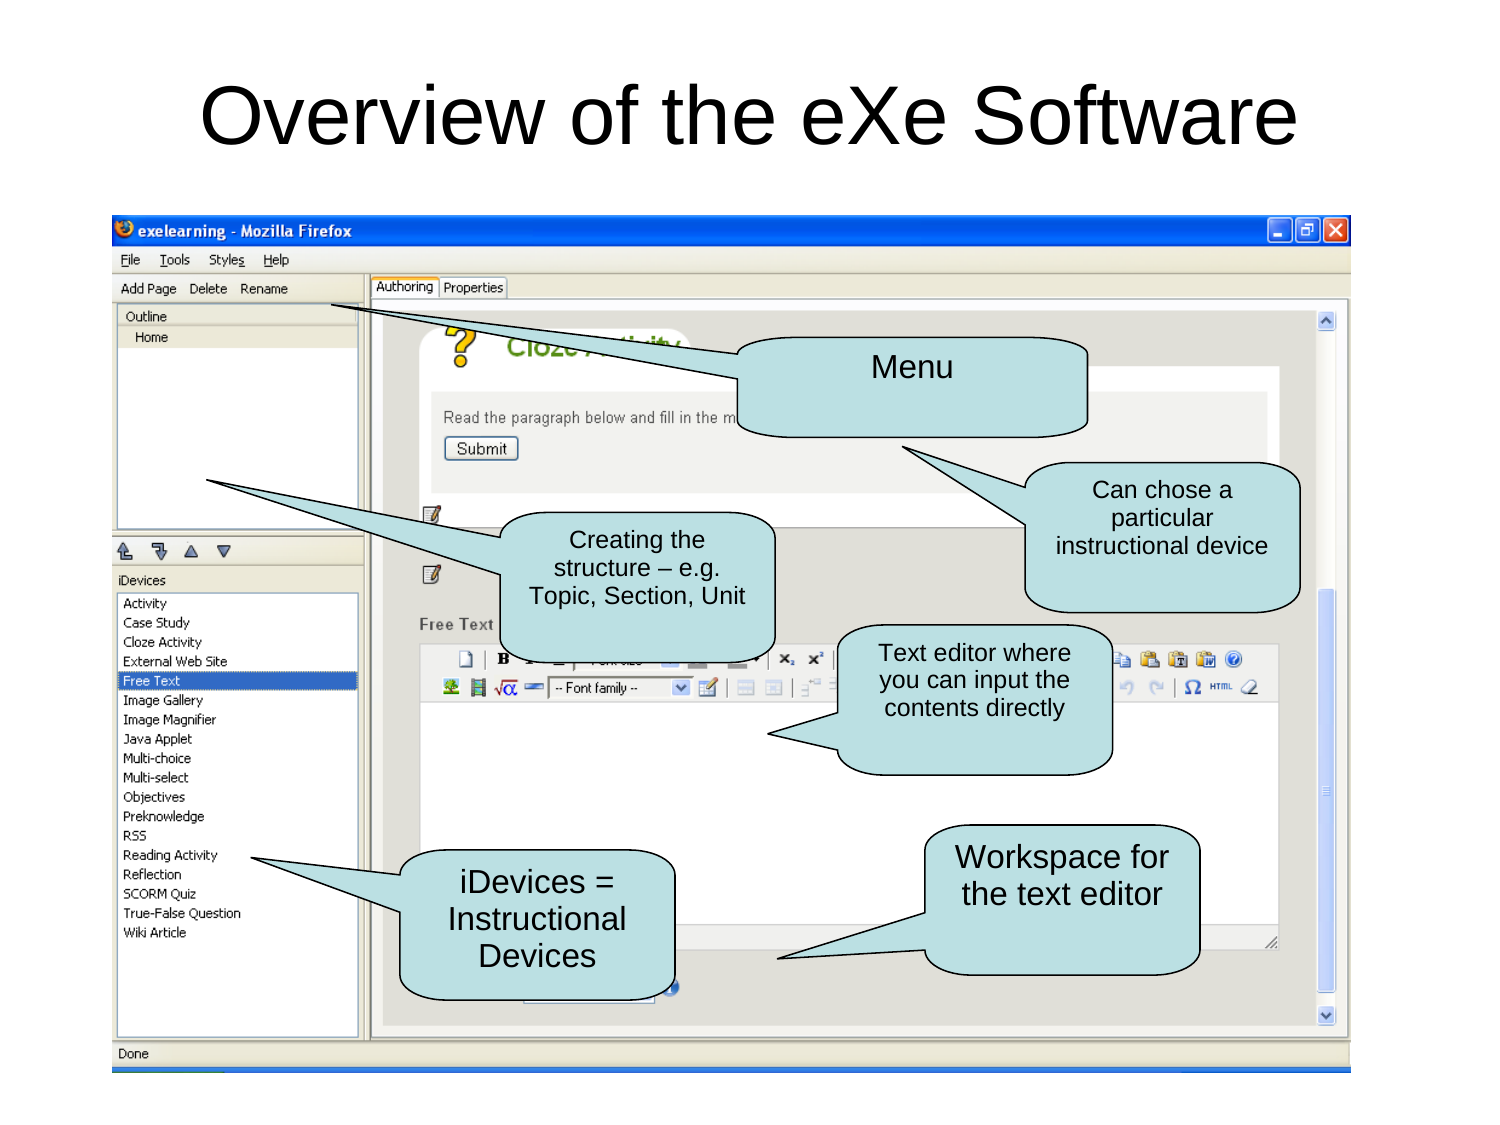

# Overview of the eXe Software
Menu
Can chose a particular instructional device
Creating the structure – e.g. Topic, Section, Unit
Text editor where you can input the contents directly
Workspace for the text editor
iDevices = Instructional Devices